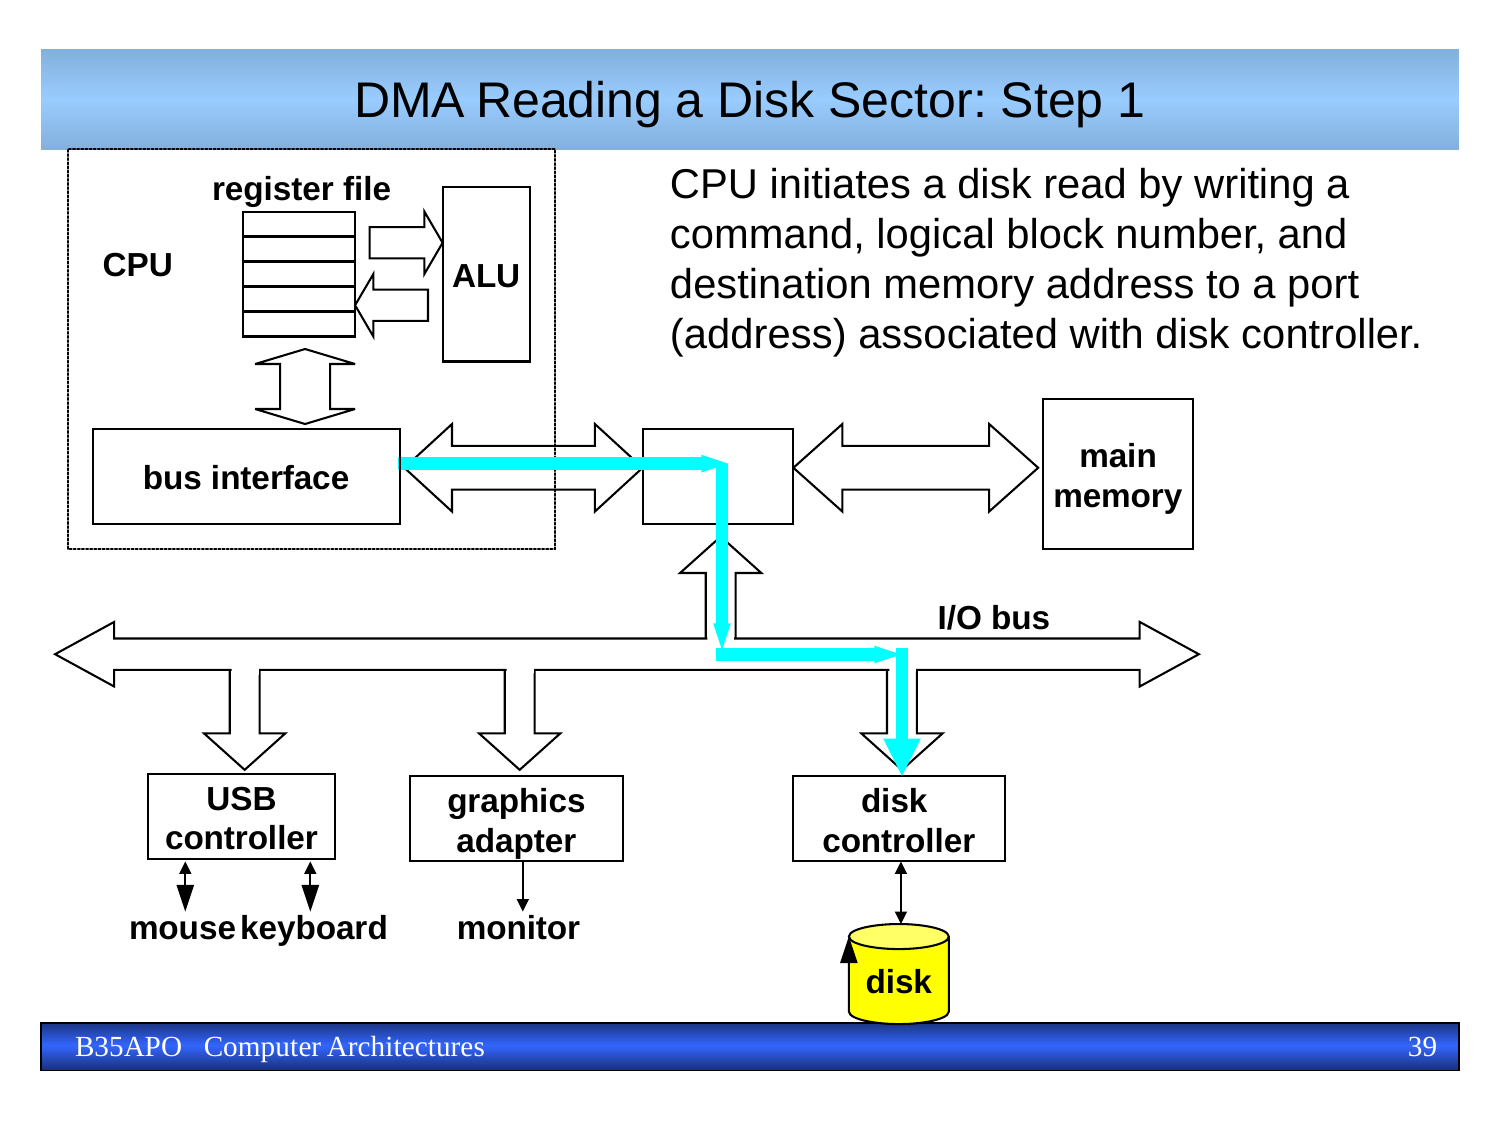

# DMA Reading a Disk Sector: Step 1
register file
ALU
main
memory
bus interface
I/O bus
USB
controller
graphics
adapter
disk
controller
mouse
keyboard
monitor
disk
CPU initiates a disk read by writing a command, logical block number, and destination memory address to a port (address) associated with disk controller.
CPU
B35APO Computer Architectures
39